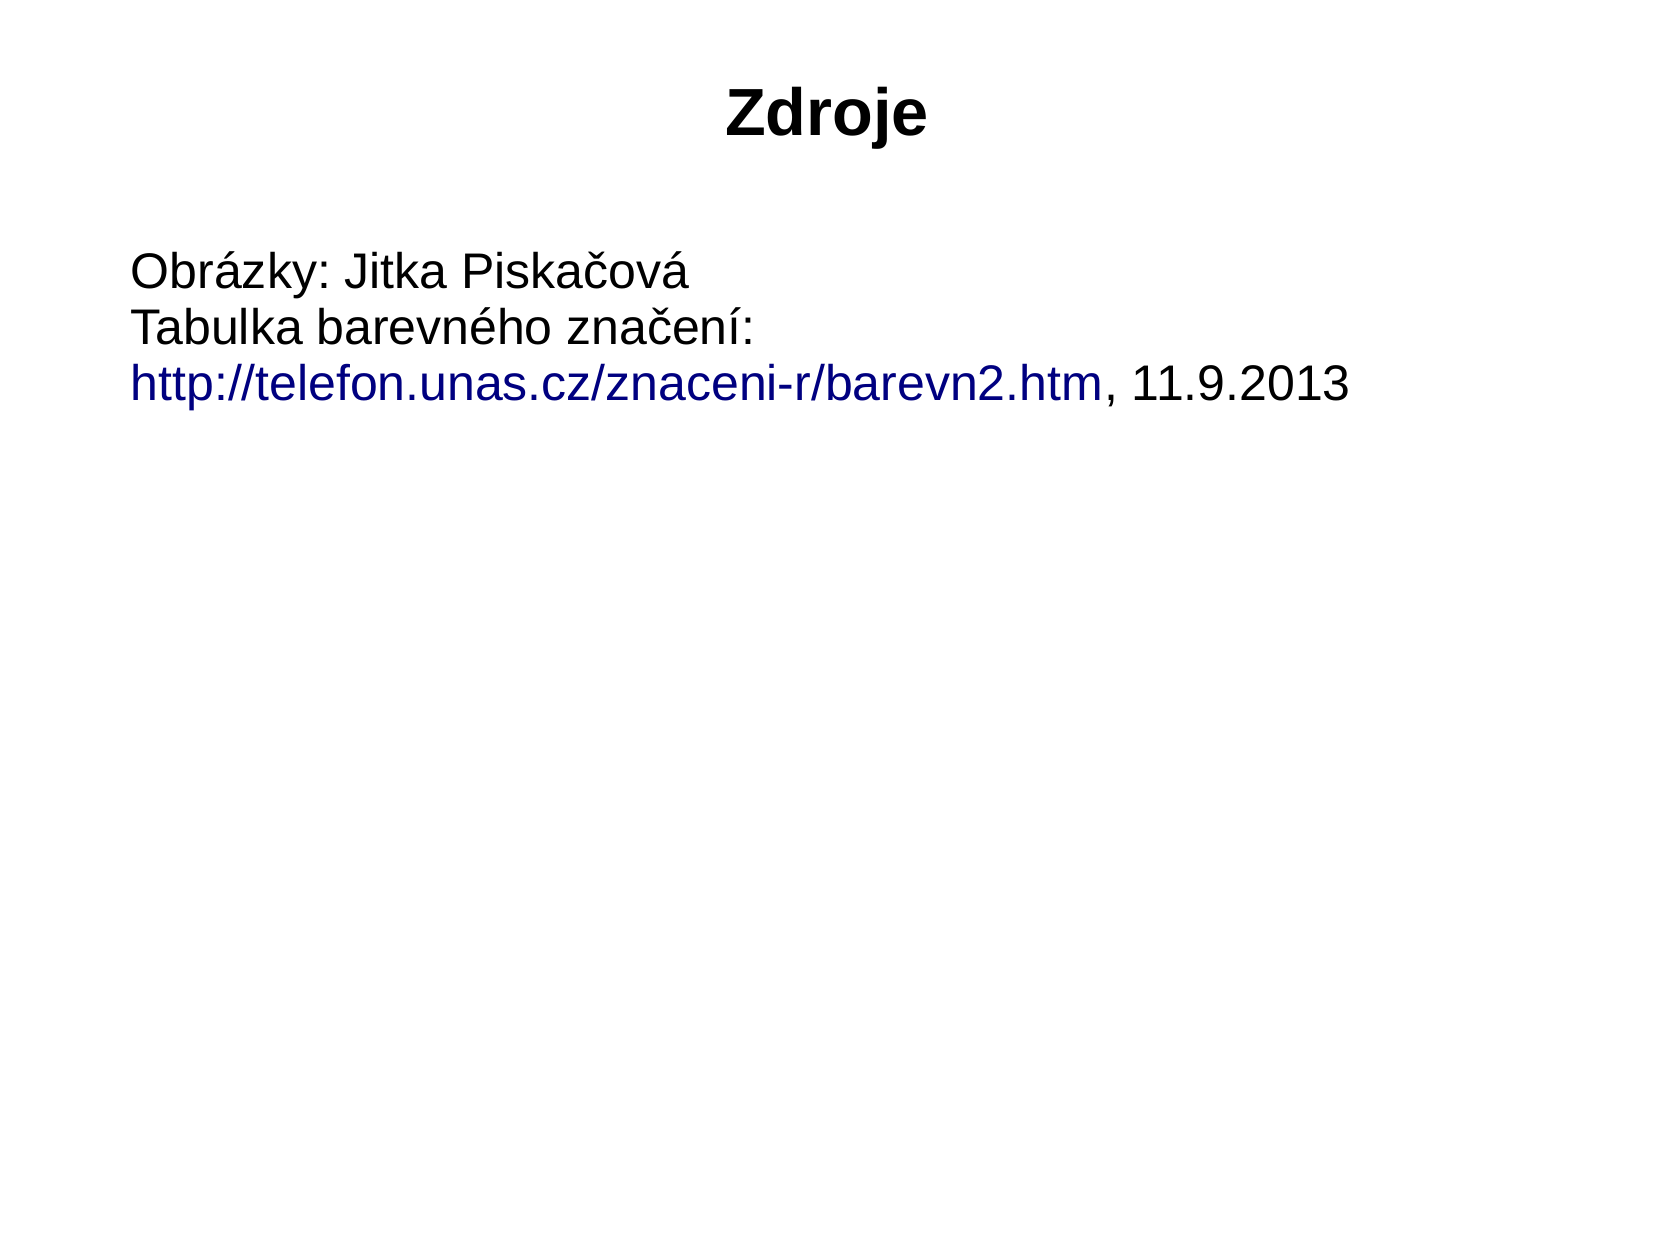

# Zdroje
Obrázky: Jitka Piskačová
Tabulka barevného značení:
http://telefon.unas.cz/znaceni-r/barevn2.htm, 11.9.2013